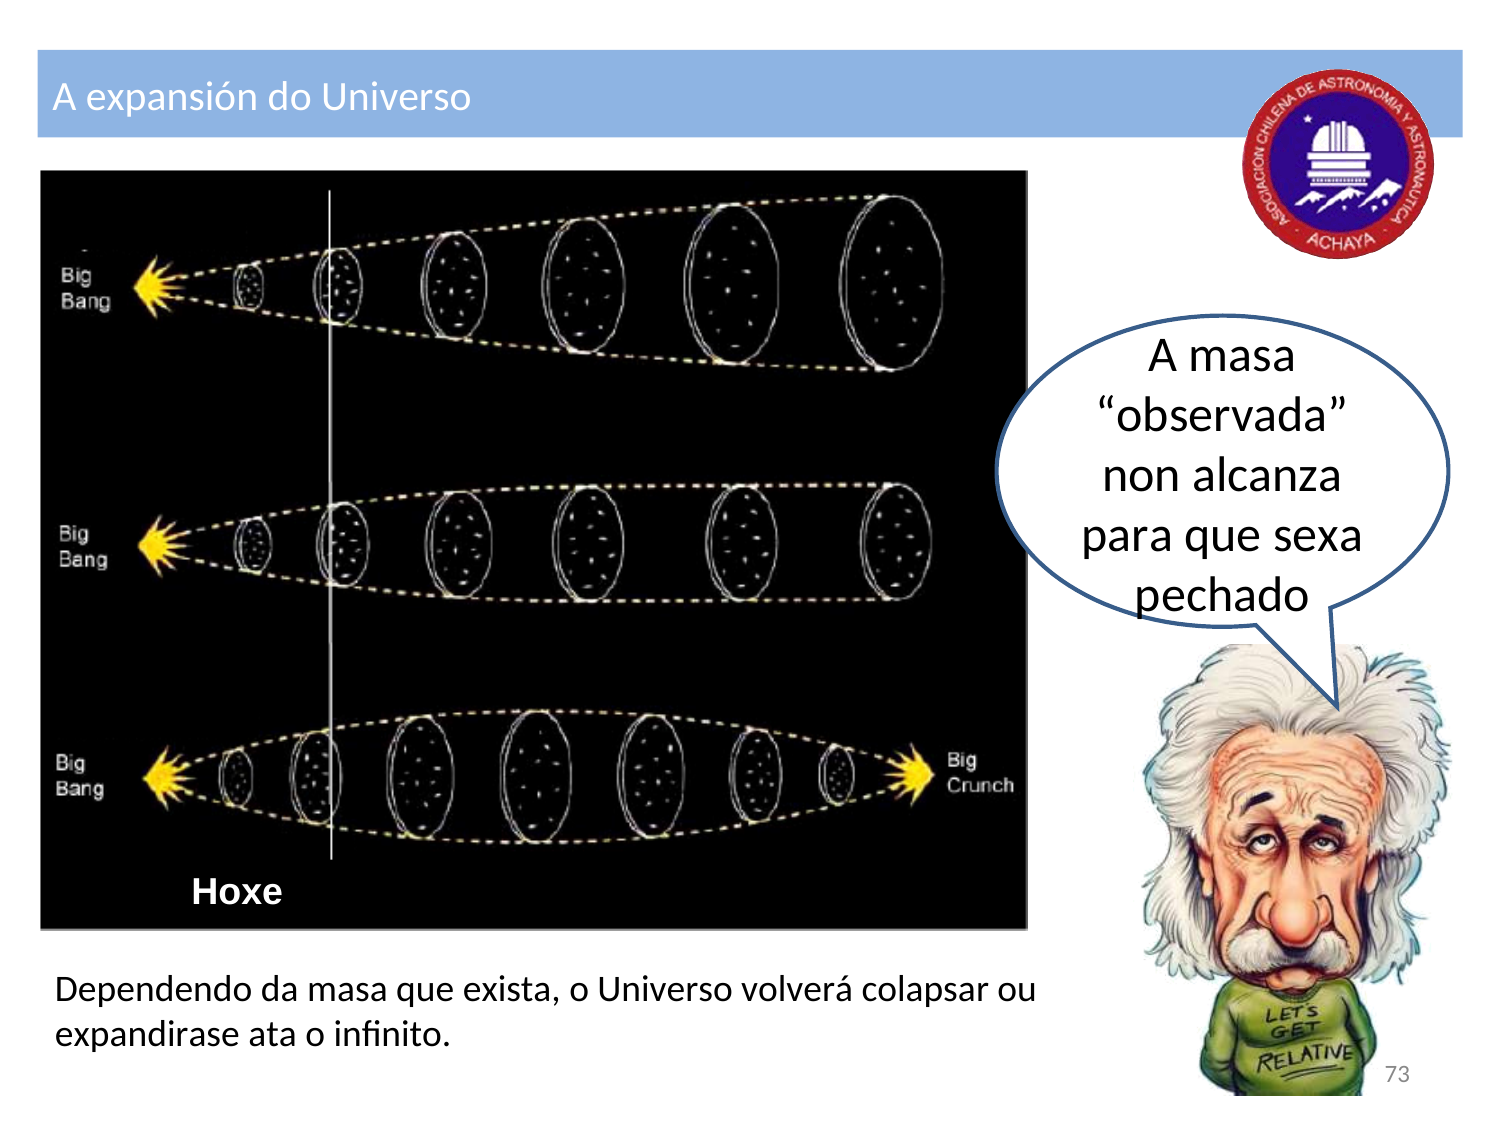

A expansión do Universo
A masa “observada” non alcanza para que sexa pechado
Hoxe
Dependendo da masa que exista, o Universo volverá colapsar ou expandirase ata o infinito.